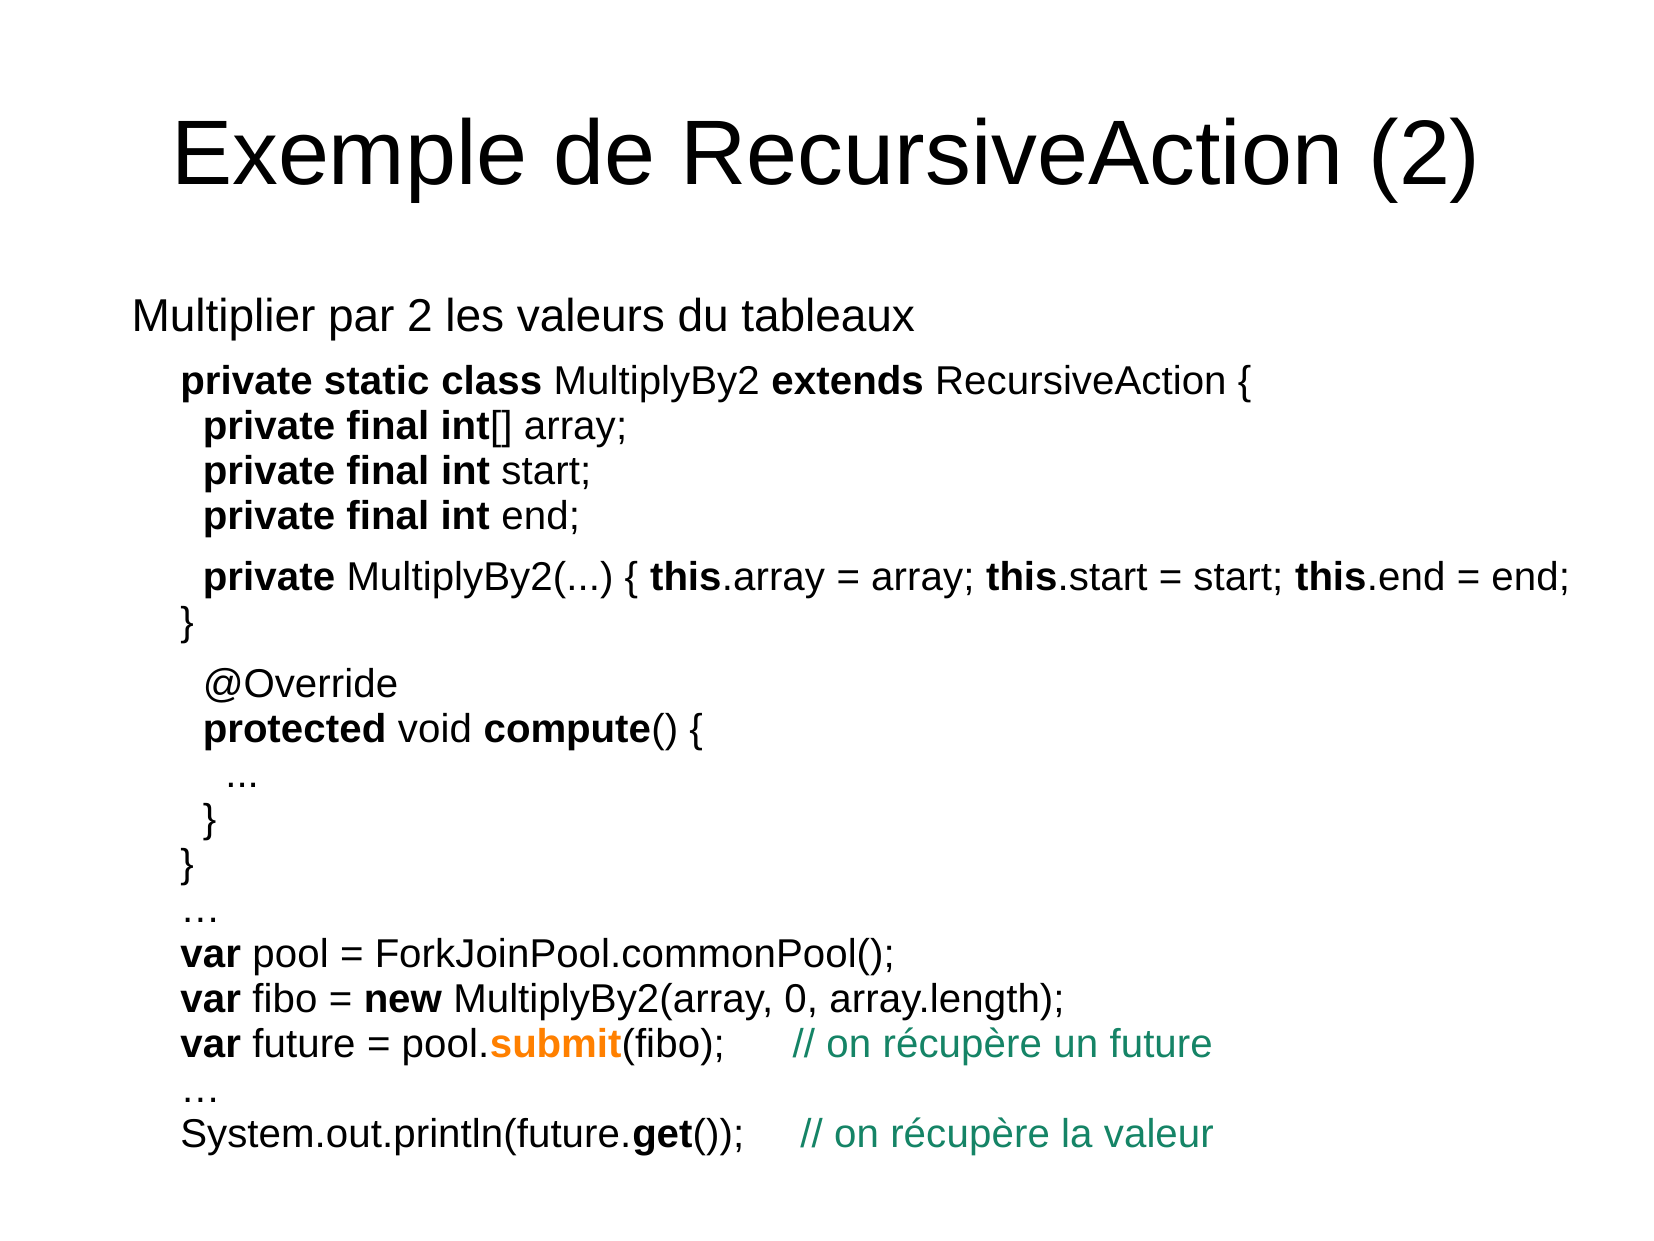

# Exemple de RecursiveAction (2)
Multiplier par 2 les valeurs du tableaux
private static class MultiplyBy2 extends RecursiveAction {
 private final int[] array;
 private final int start;
 private final int end;
 private MultiplyBy2(...) { this.array = array; this.start = start; this.end = end; }
 @Override
 protected void compute() {
 ...
 }
}
…
var pool = ForkJoinPool.commonPool();
var fibo = new MultiplyBy2(array, 0, array.length);
var future = pool.submit(fibo); // on récupère un future
…
System.out.println(future.get()); // on récupère la valeur